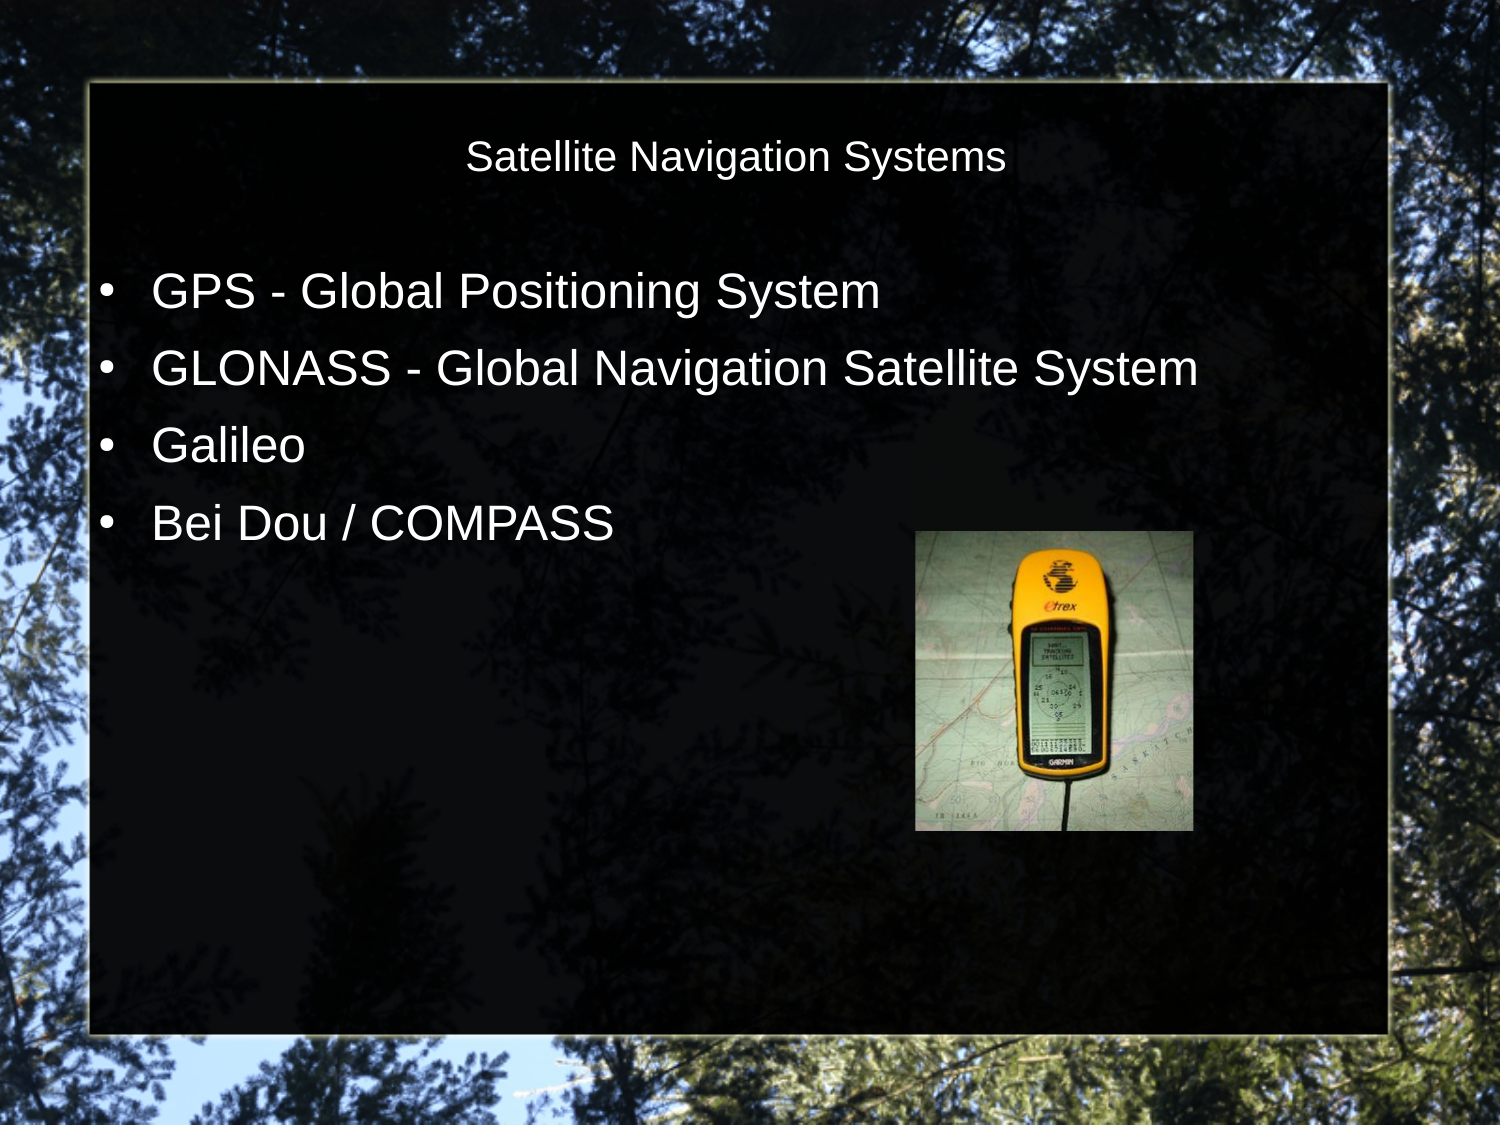

# Satellite Navigation Systems
GPS - Global Positioning System
GLONASS - Global Navigation Satellite System
Galileo
Bei Dou / COMPASS